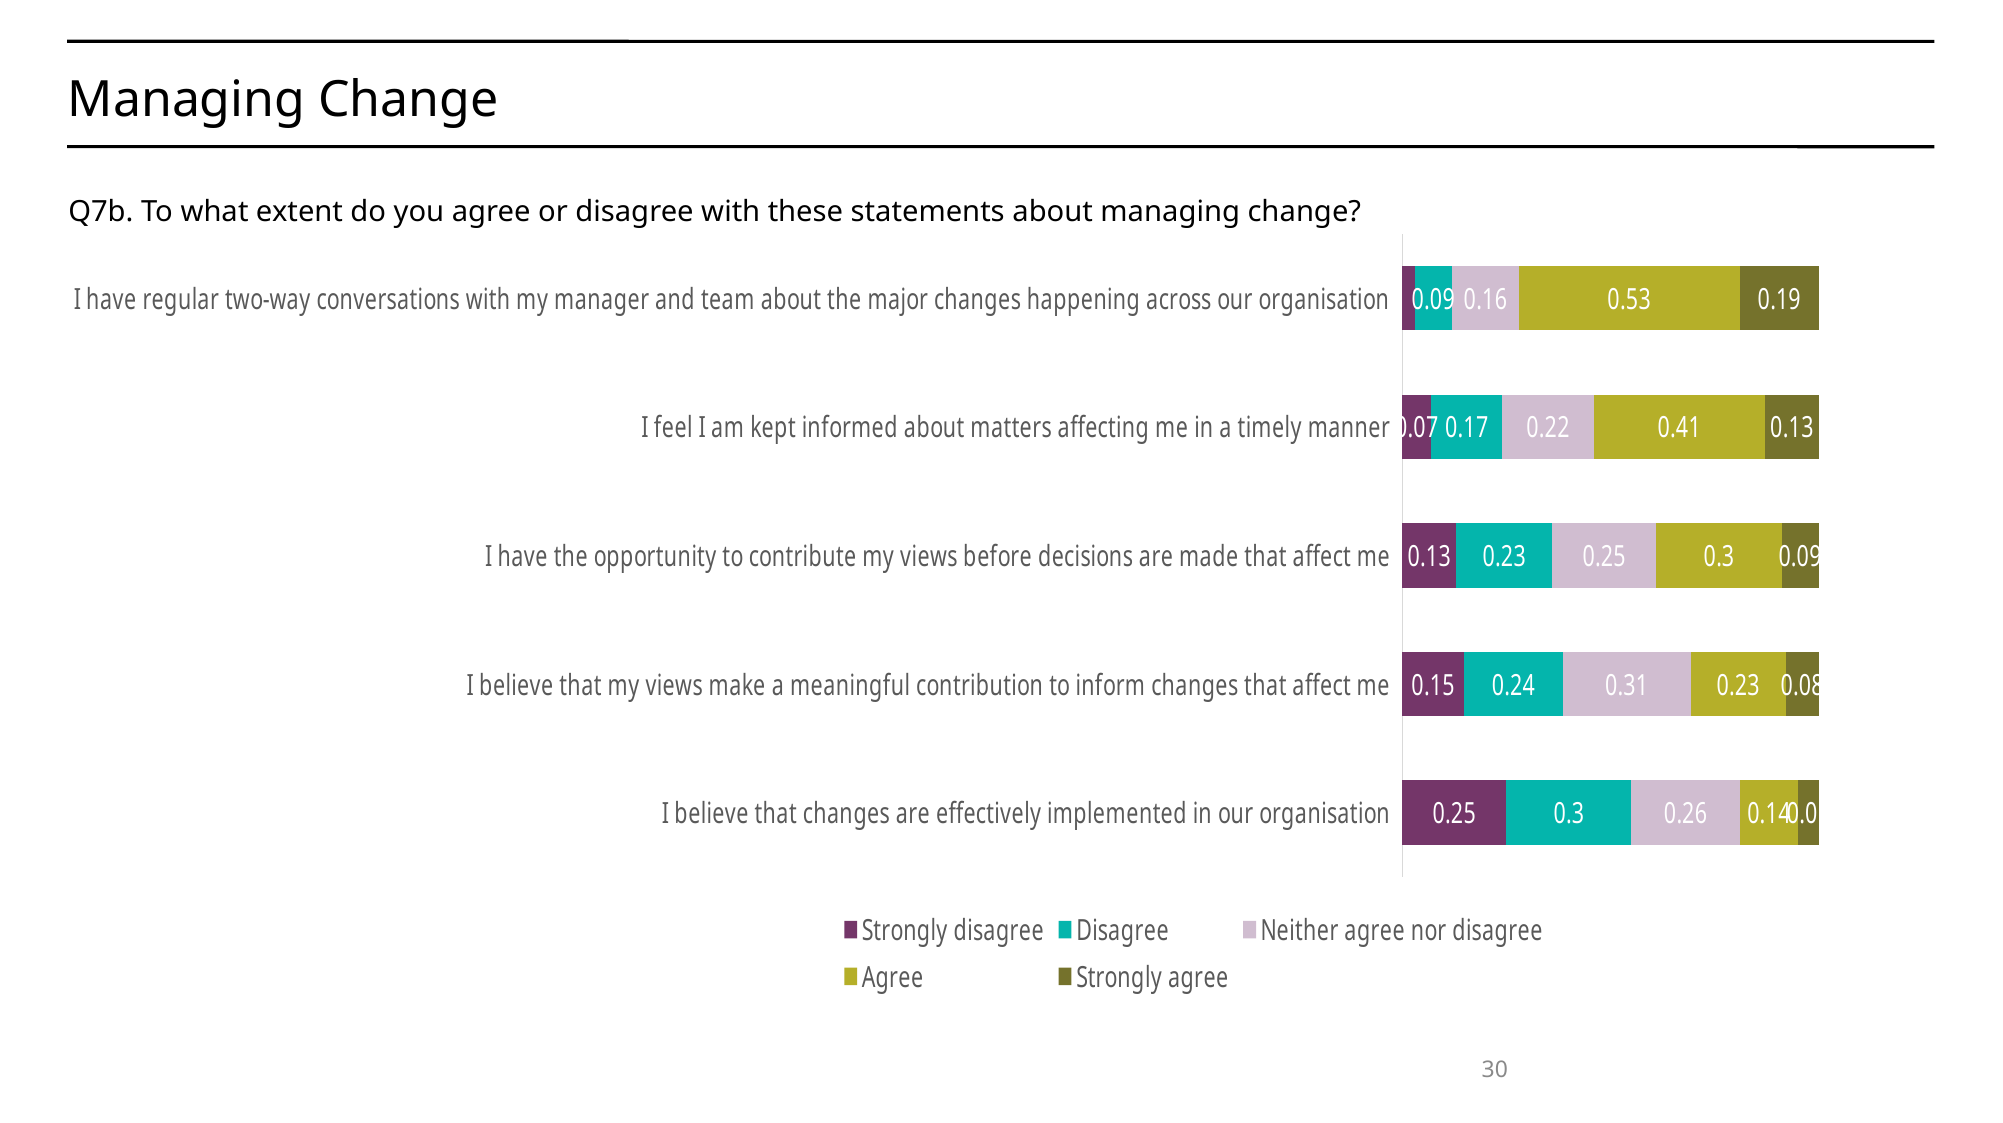

# Managing Change
Q7b. To what extent do you agree or disagree with these statements about managing change?
### Chart
| Category | Strongly disagree | Disagree | Neither agree nor disagree | Agree | Strongly agree |
|---|---|---|---|---|---|
| I have regular two-way conversations with my manager and team about the major changes happening across our organisation | 0.03 | 0.09 | 0.16 | 0.53 | 0.19 |
| I feel I am kept informed about matters affecting me in a timely manner | 0.07 | 0.17 | 0.22 | 0.41 | 0.13 |
| I have the opportunity to contribute my views before decisions are made that affect me | 0.13 | 0.23 | 0.25 | 0.3 | 0.09 |
| I believe that my views make a meaningful contribution to inform changes that affect me | 0.15 | 0.24 | 0.31 | 0.23 | 0.08 |
| I believe that changes are effectively implemented in our organisation | 0.25 | 0.3 | 0.26 | 0.14 | 0.05 |6